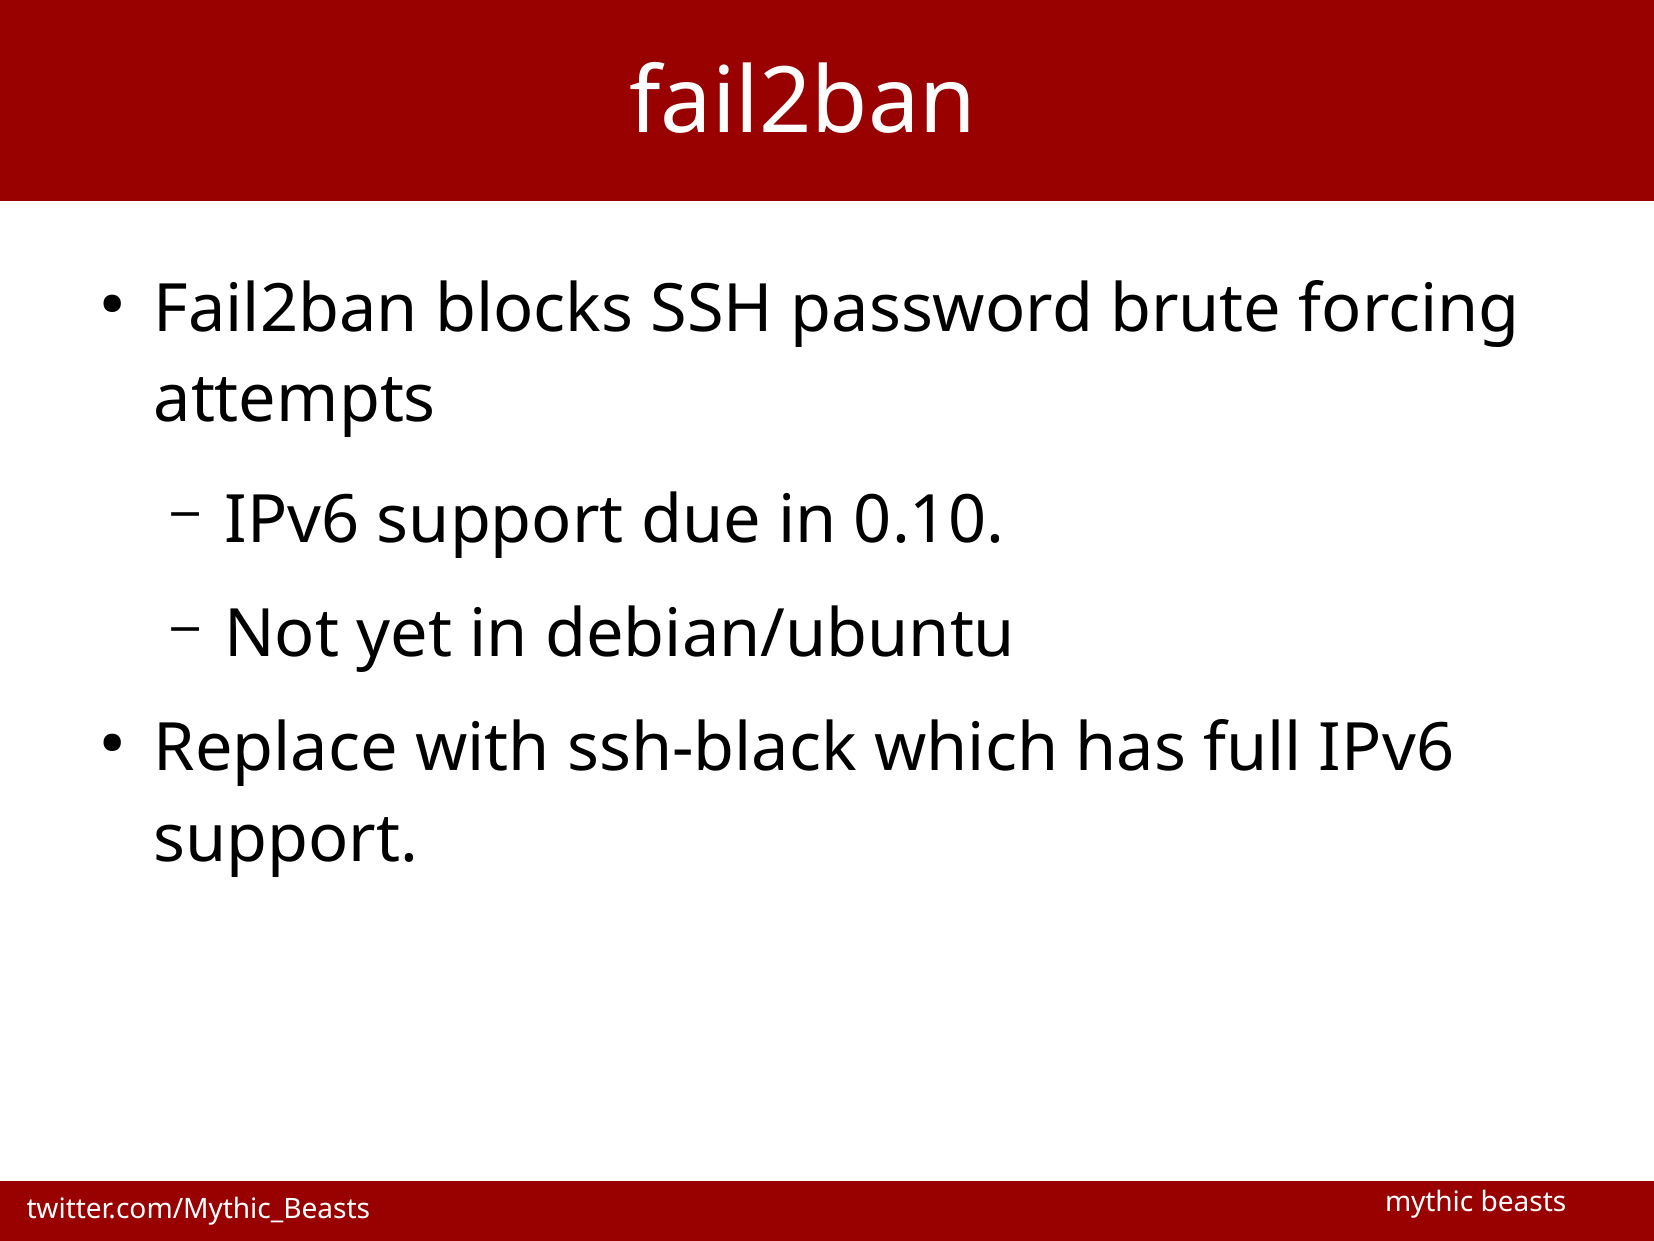

# fail2ban
Fail2ban blocks SSH password brute forcing attempts
IPv6 support due in 0.10.
Not yet in debian/ubuntu
Replace with ssh-black which has full IPv6 support.